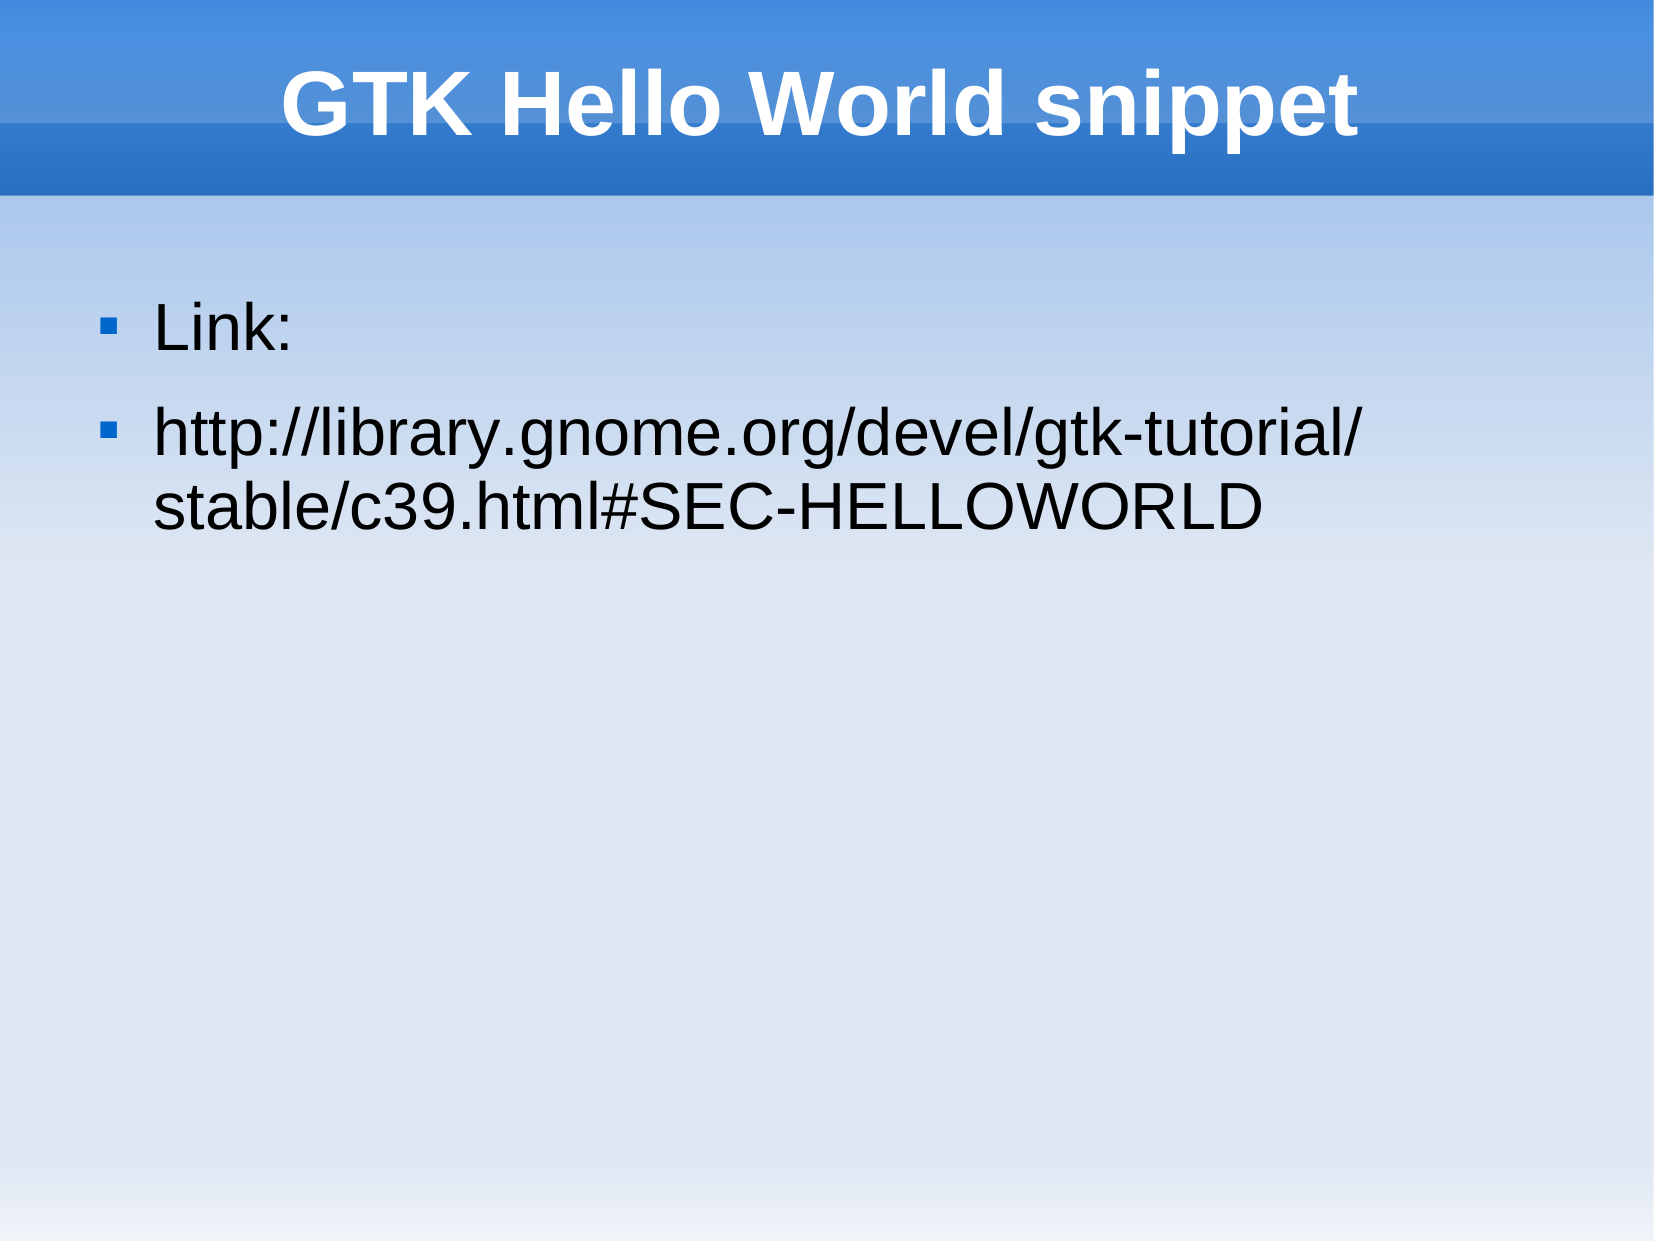

# GTK Hello World snippet
Link:
http://library.gnome.org/devel/gtk-tutorial/stable/c39.html#SEC-HELLOWORLD